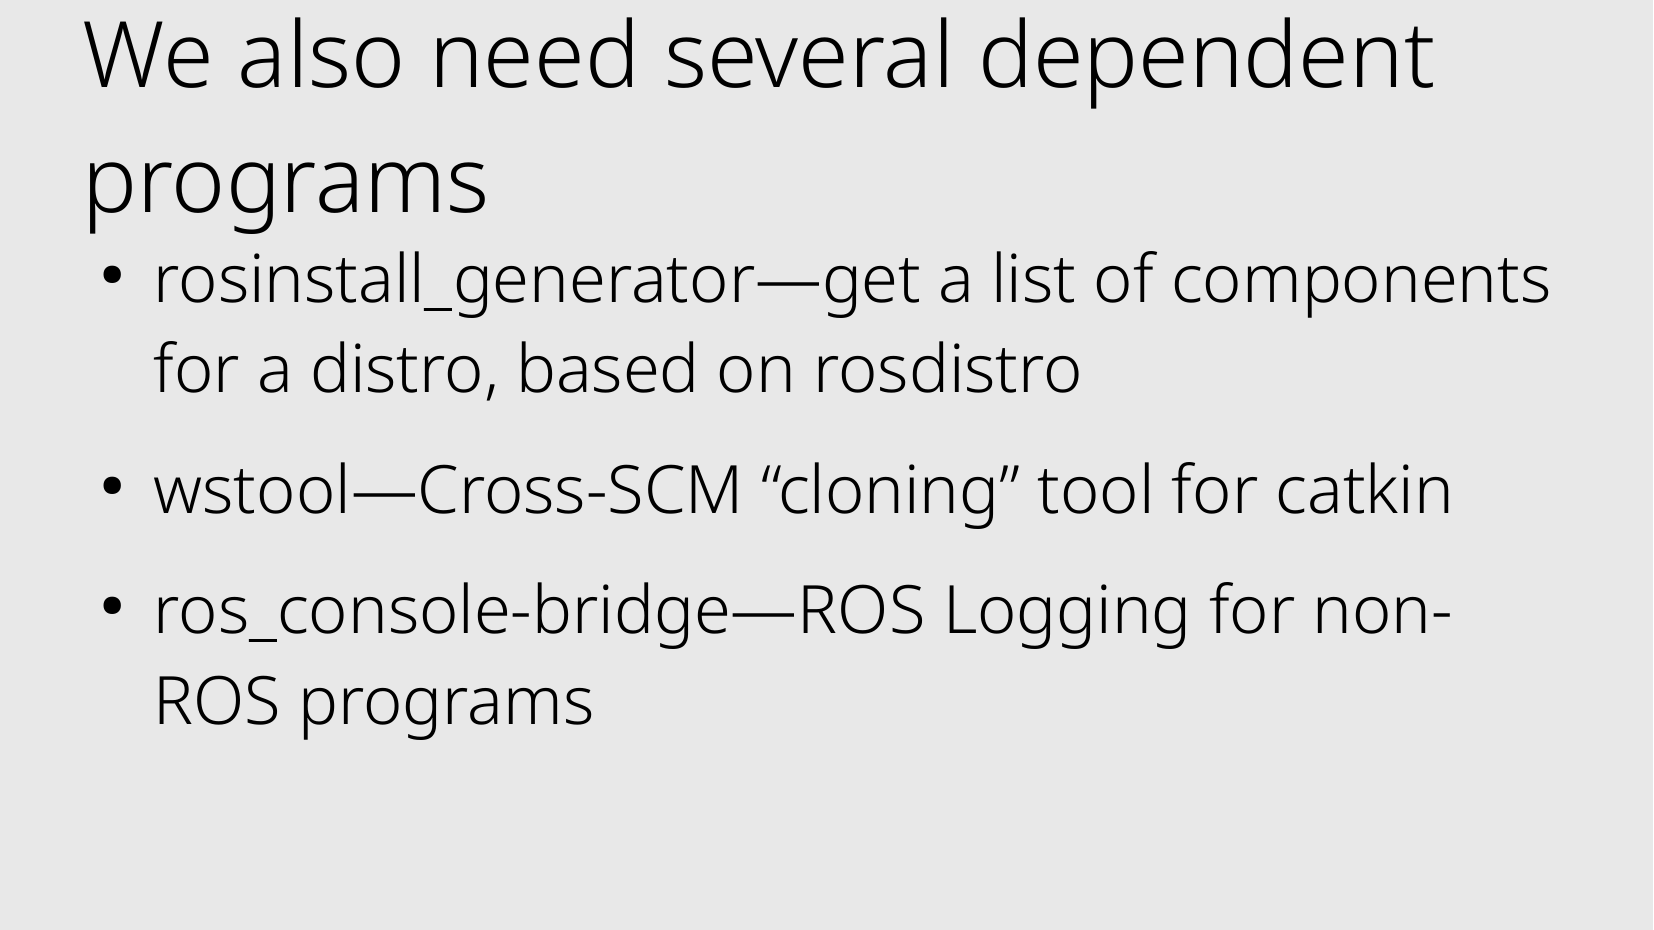

# We also need several dependent programs
rosinstall_generator—get a list of components for a distro, based on rosdistro
wstool—Cross-SCM “cloning” tool for catkin
ros_console-bridge—ROS Logging for non-ROS programs